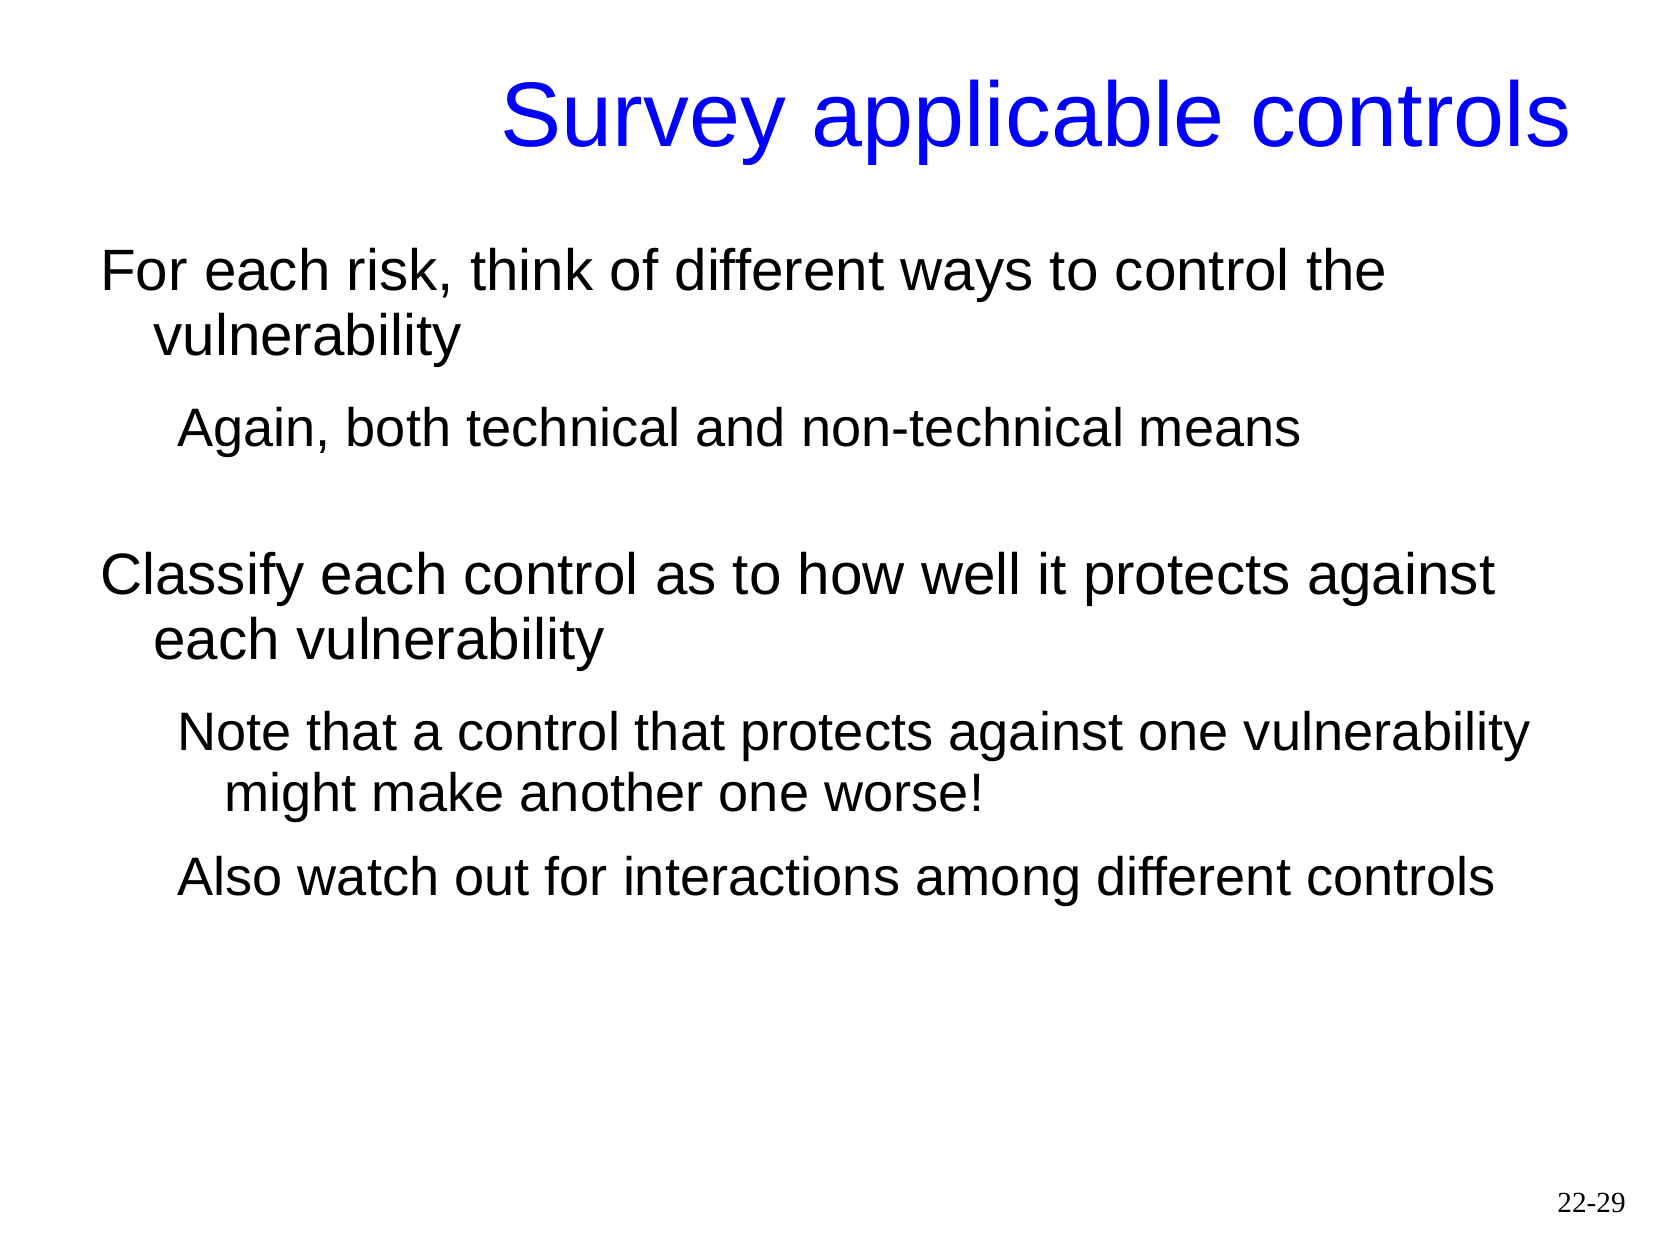

# Survey applicable controls
For each risk, think of different ways to control the vulnerability
Again, both technical and non-technical means
Classify each control as to how well it protects against each vulnerability
Note that a control that protects against one vulnerability might make another one worse!
Also watch out for interactions among different controls